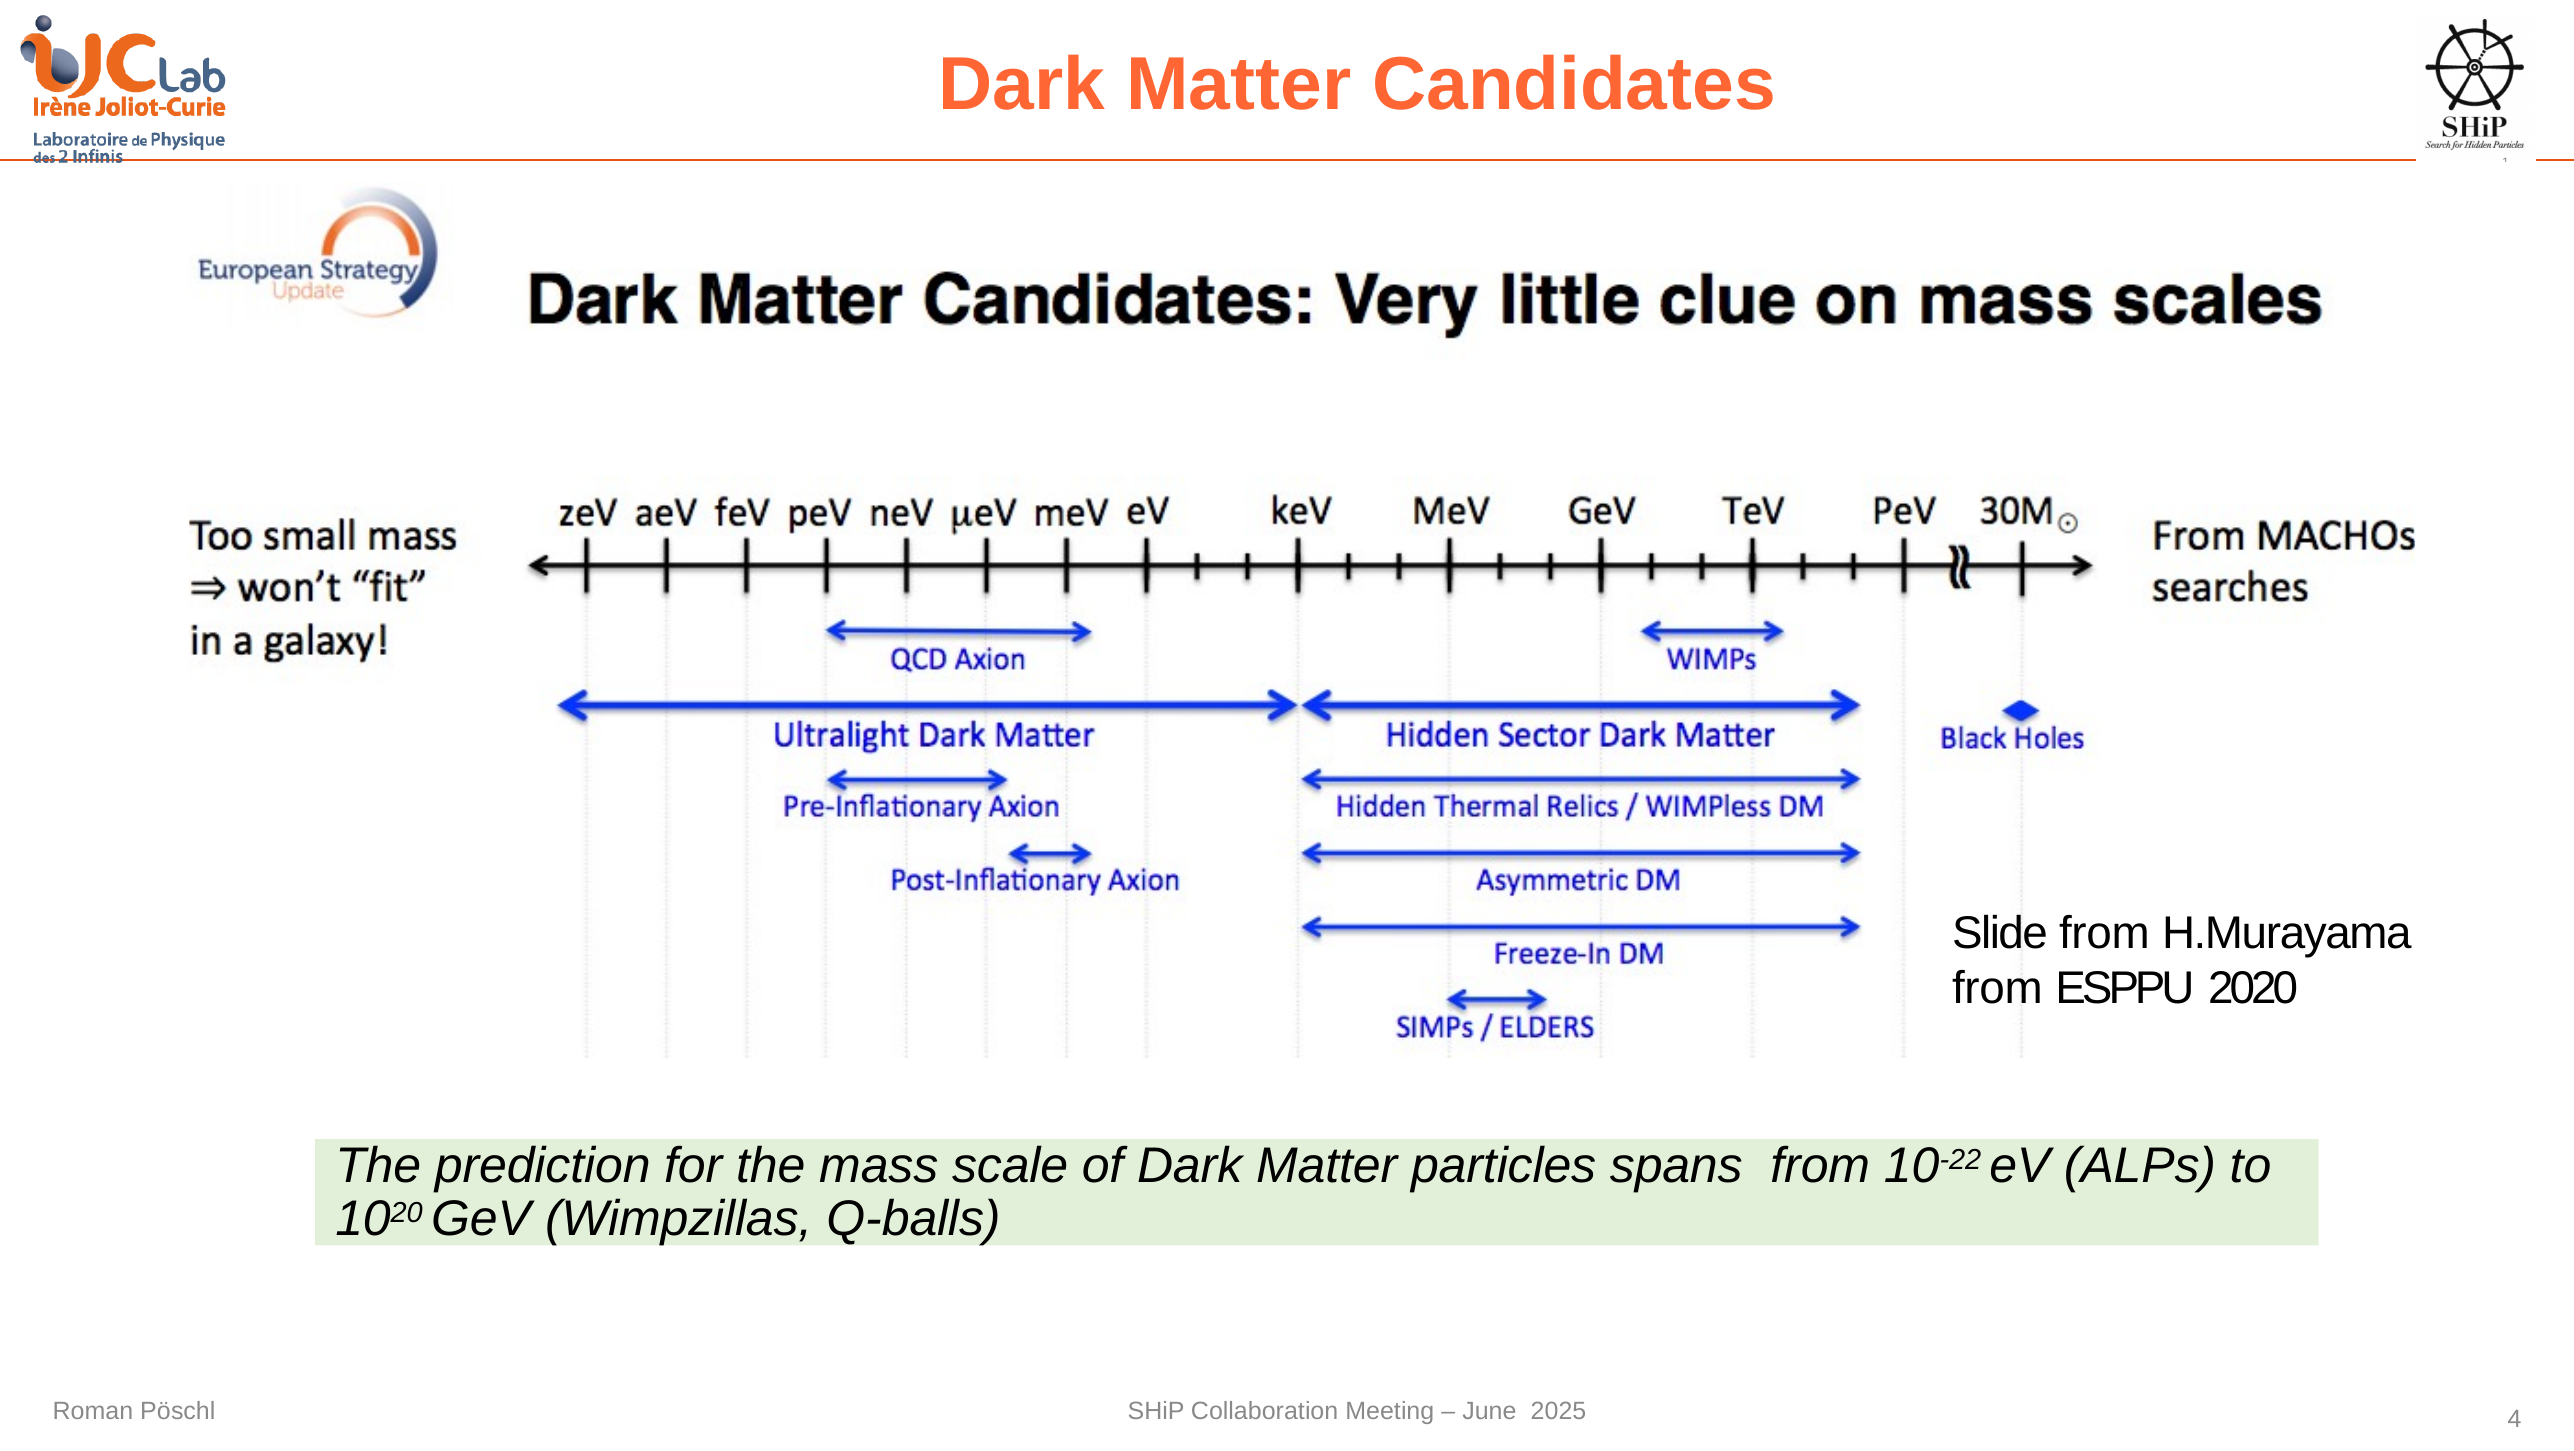

# Dark Matter Candidates
Slide from H.Murayama from ESPPU 2020
The prediction for the mass scale of Dark Matter particles spans from 10-22 eV (ALPs) to
1020 GeV (Wimpzillas, Q-balls)